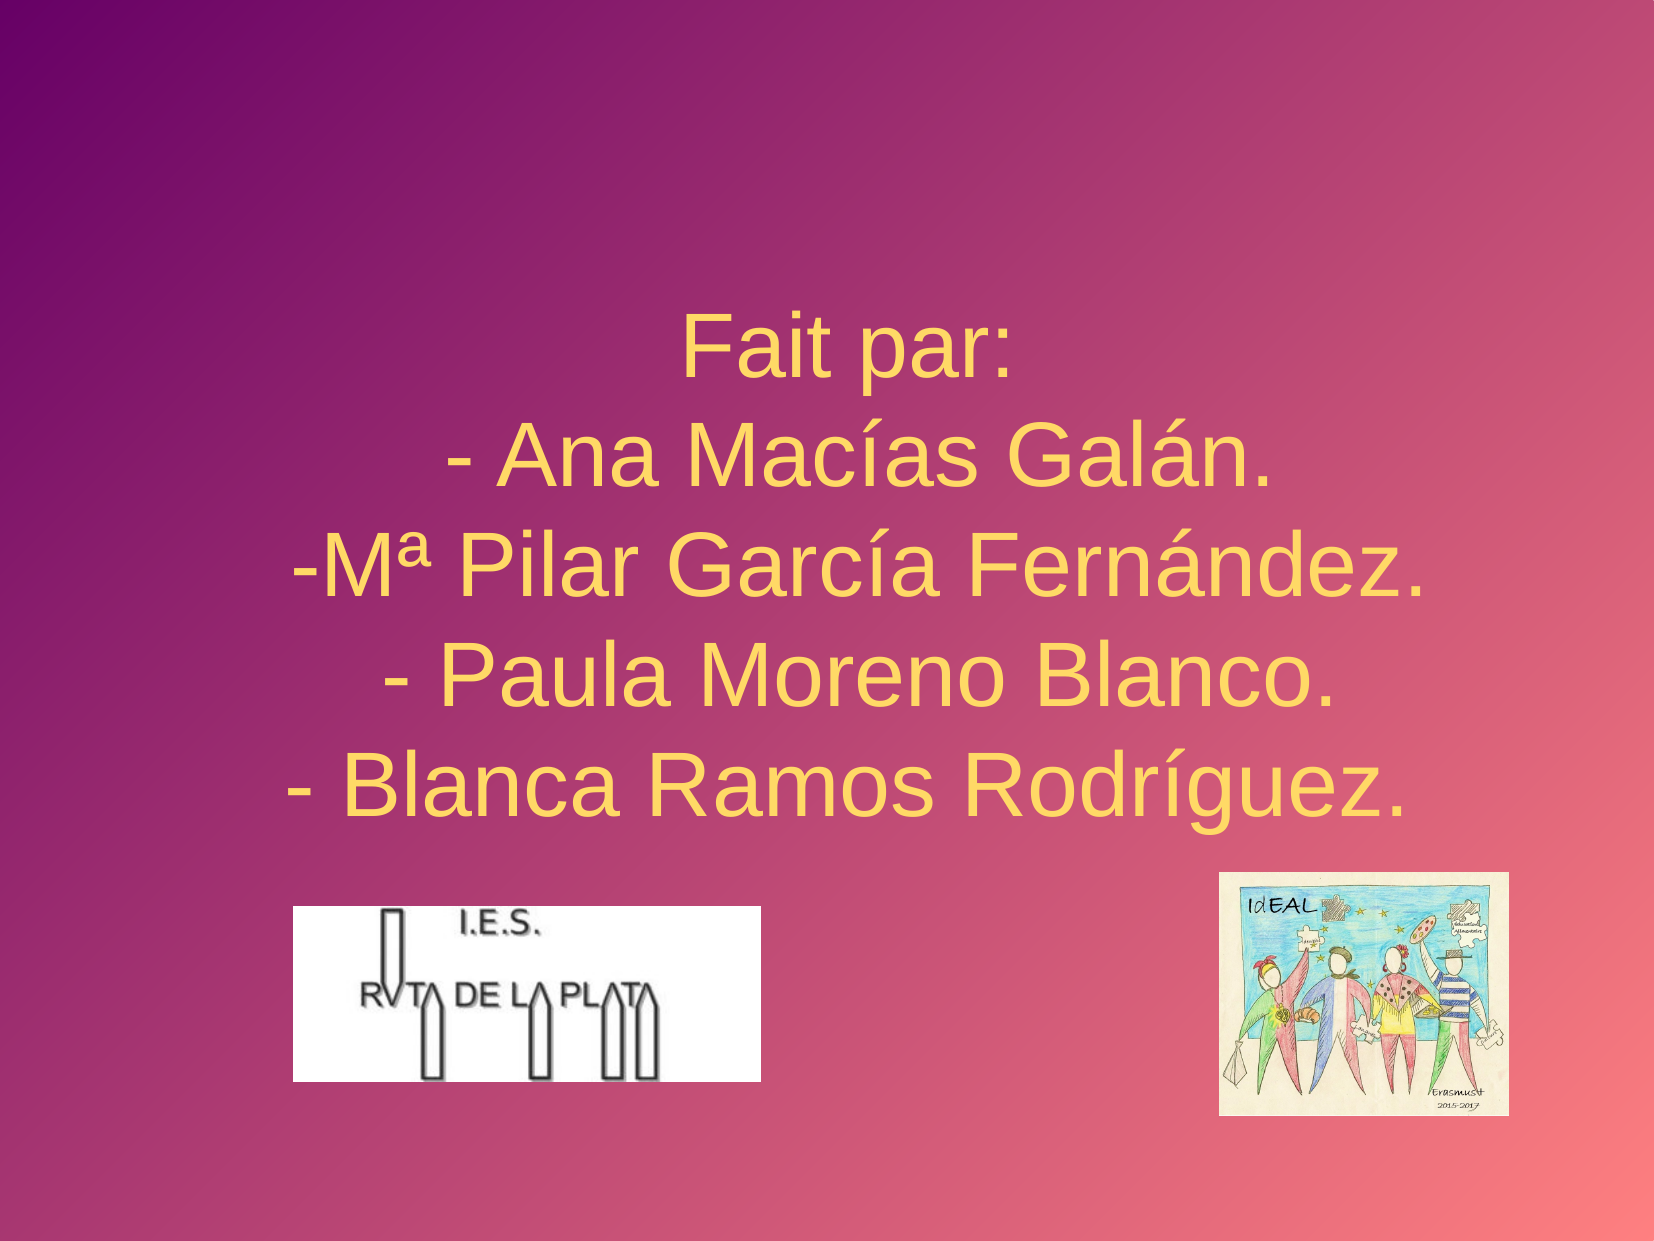

# Fait par: - Ana Macías Galán. -Mª Pilar García Fernández. - Paula Moreno Blanco. - Blanca Ramos Rodríguez.